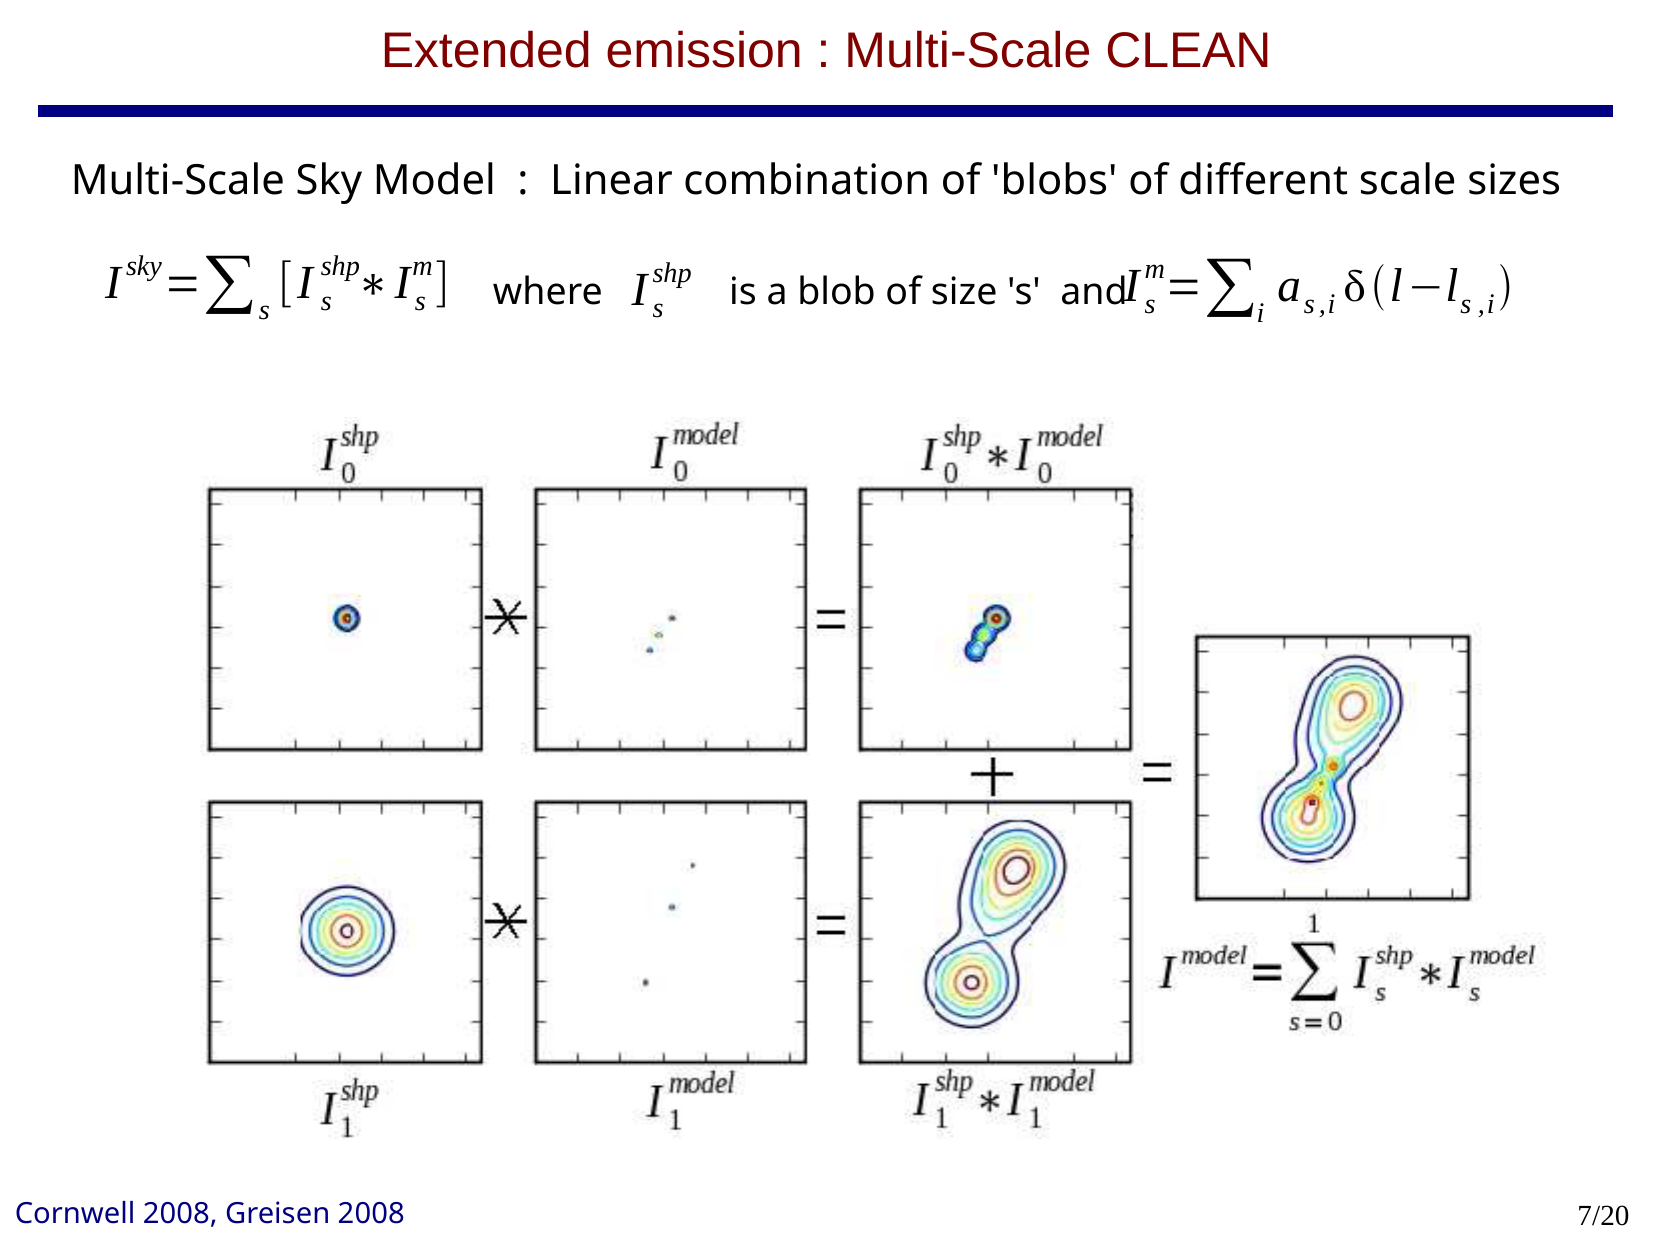

# Extended emission : Multi-Scale CLEAN
Multi-Scale Sky Model : Linear combination of 'blobs' of different scale sizes
where is a blob of size 's' and
Cornwell 2008, Greisen 2008
7